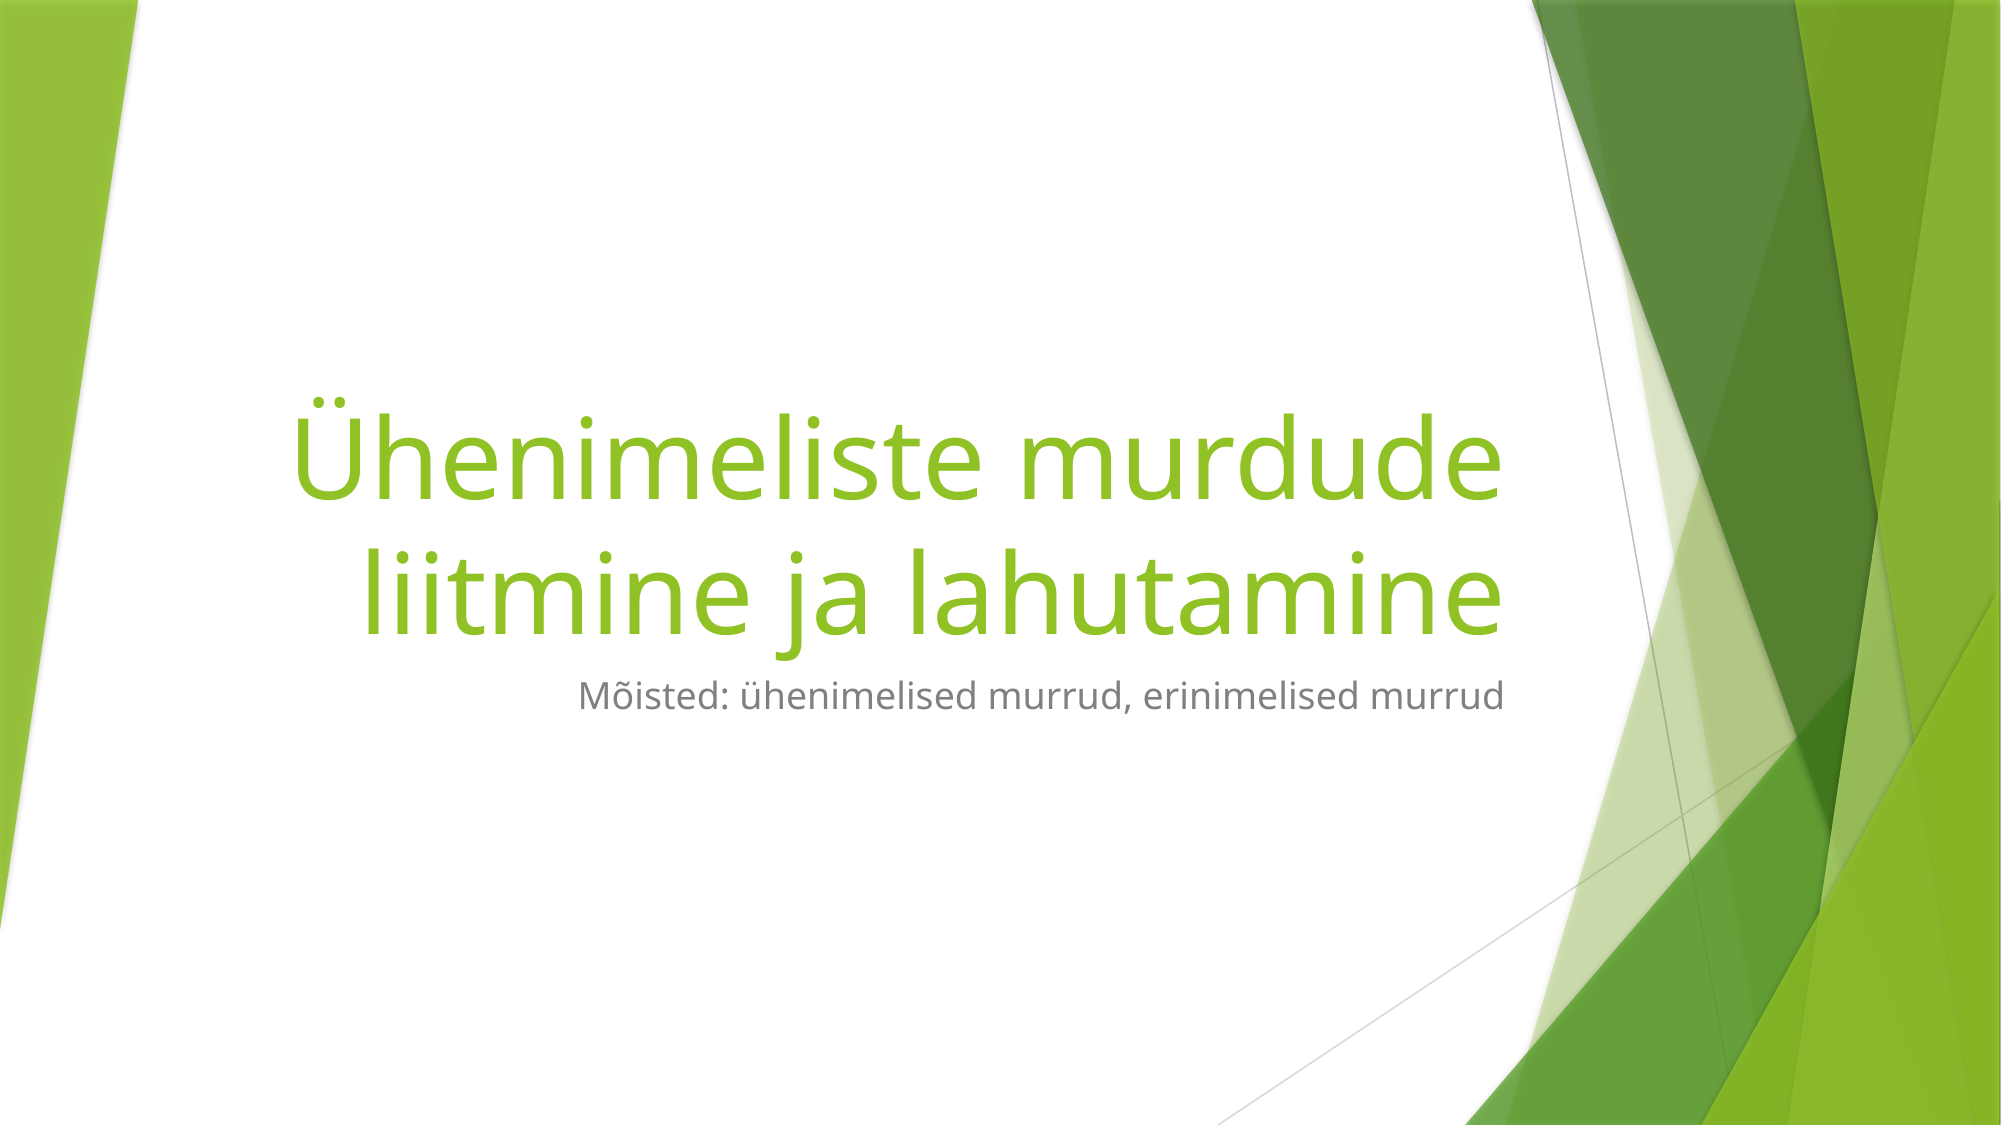

# Ühenimeliste murdude liitmine ja lahutamine
Mõisted: ühenimelised murrud, erinimelised murrud